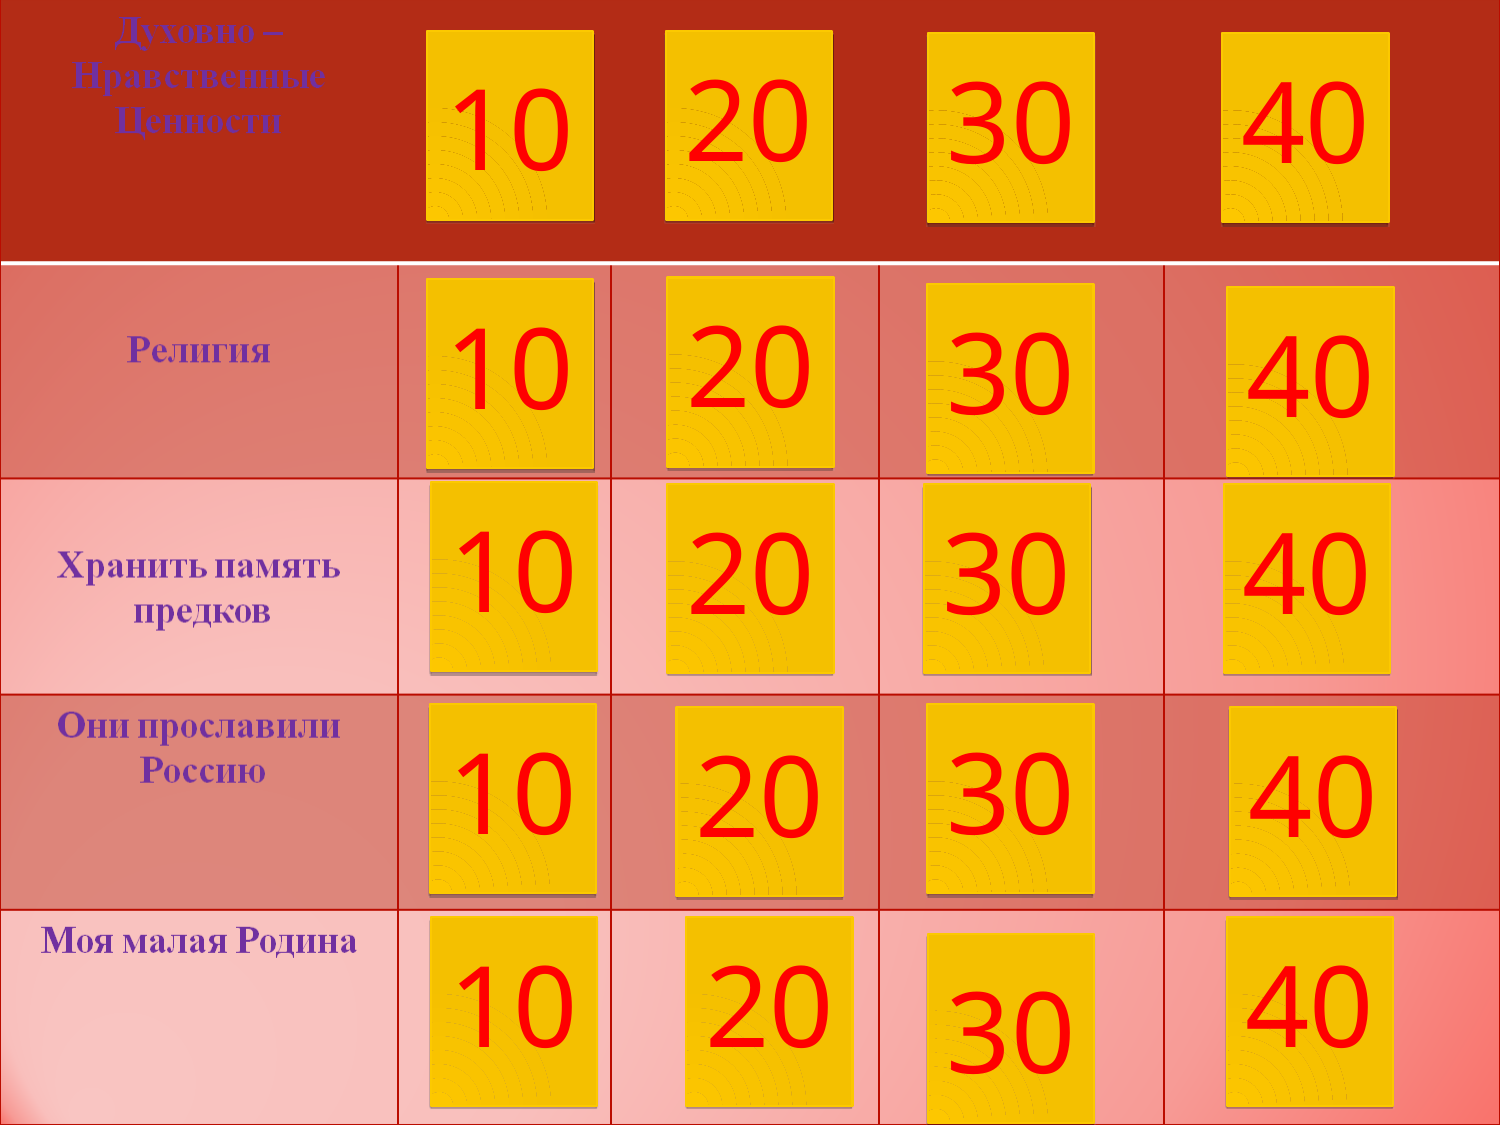

10
20
30
40
20
10
30
40
10
20
30
40
10
30
20
40
10
20
40
30